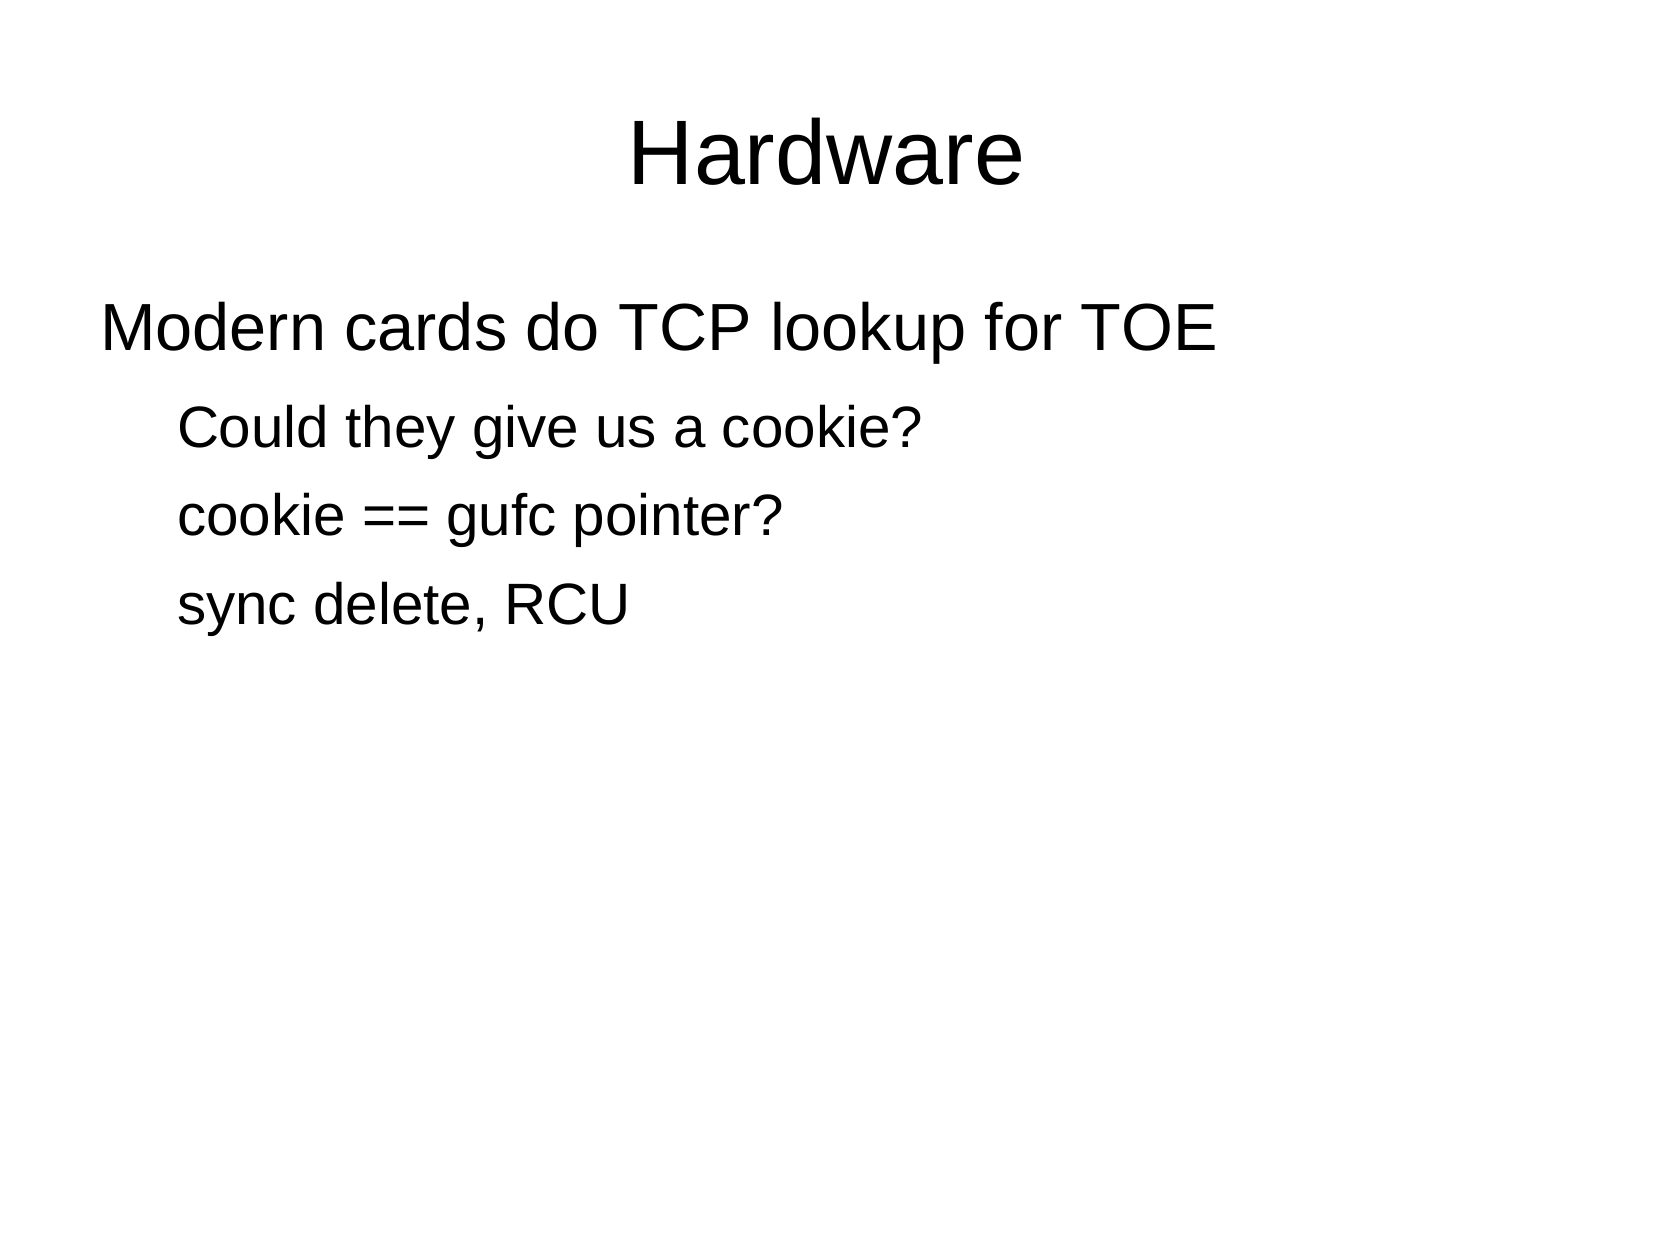

# Hardware
Modern cards do TCP lookup for TOE
Could they give us a cookie?
cookie == gufc pointer?
sync delete, RCU